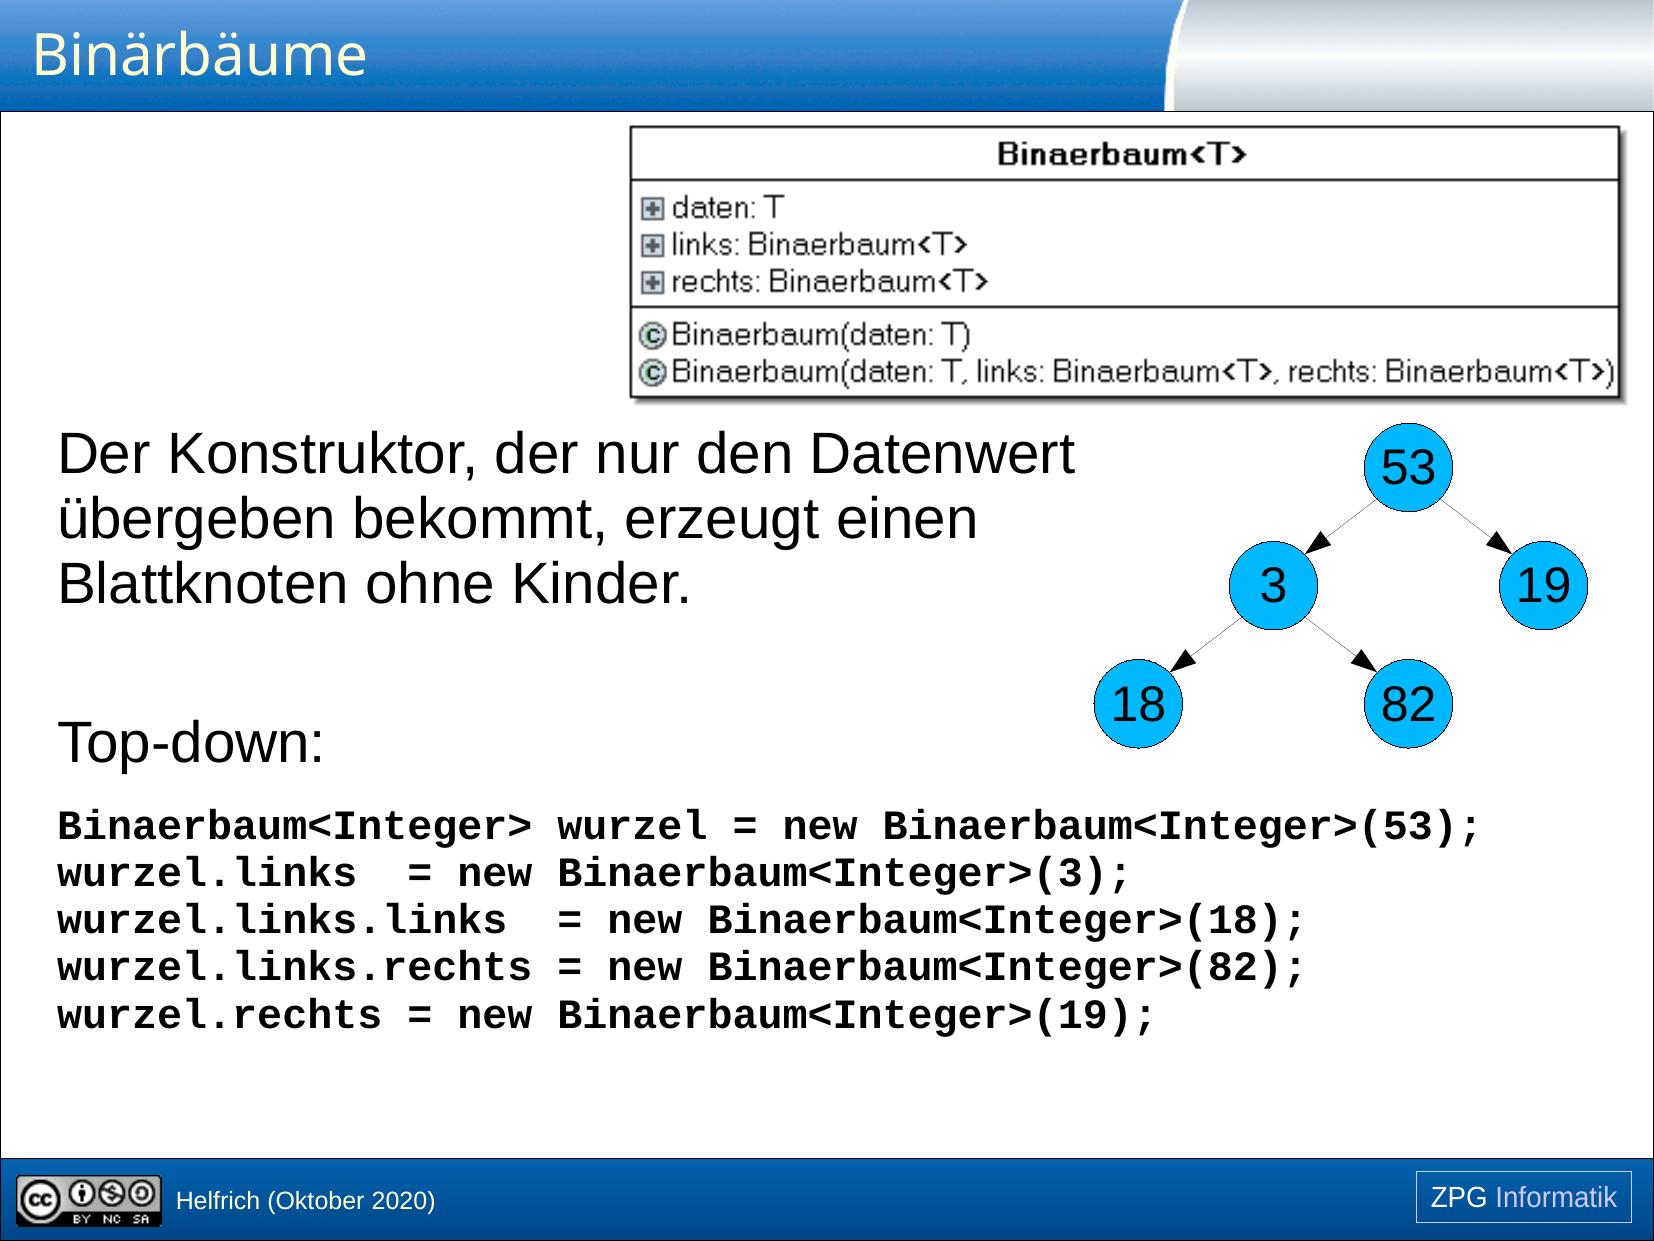

# Binärbäume
Der Konstruktor, der nur den Datenwert
übergeben bekommt, erzeugt einen
Blattknoten ohne Kinder.
Top-down:
Binaerbaum<Integer> wurzel = new Binaerbaum<Integer>(53);
wurzel.links = new Binaerbaum<Integer>(3);
wurzel.links.links = new Binaerbaum<Integer>(18);
wurzel.links.rechts = new Binaerbaum<Integer>(82);
wurzel.rechts = new Binaerbaum<Integer>(19);
53
3
19
18
82